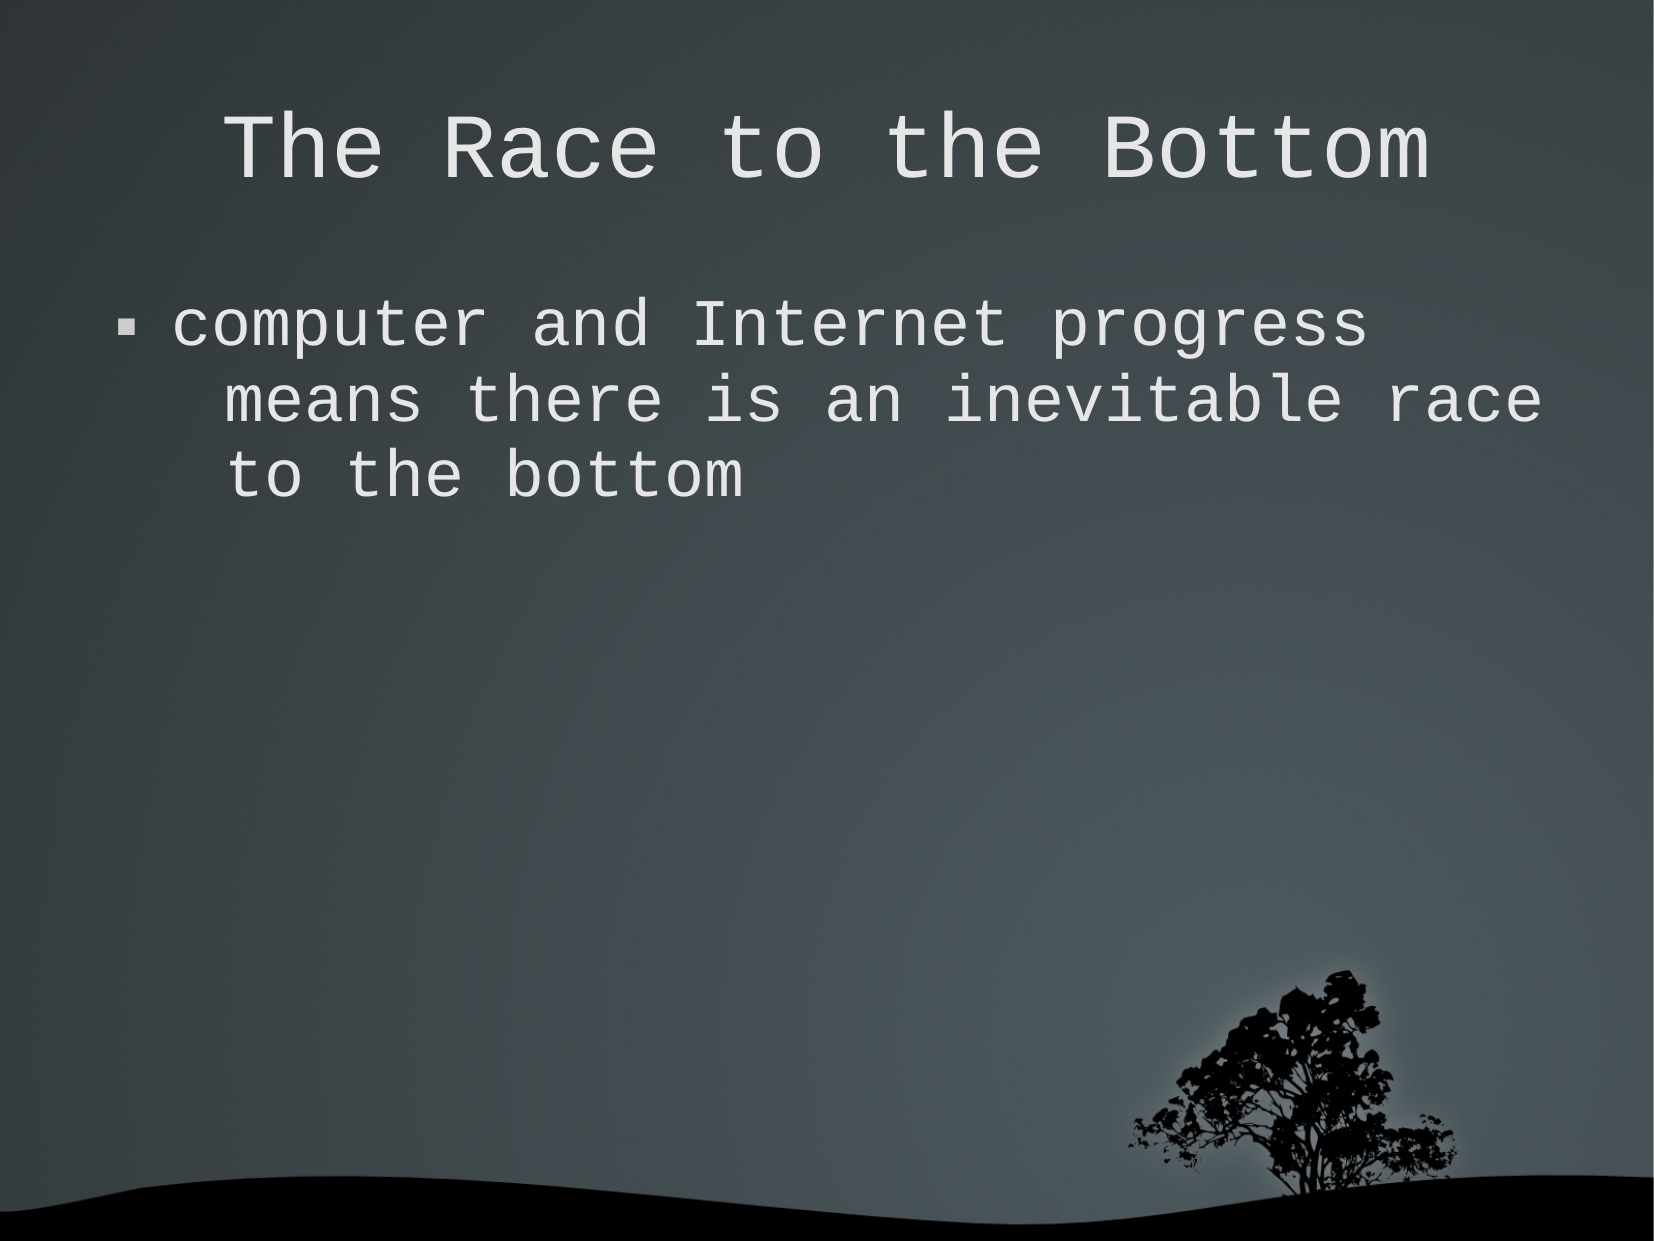

# The Race to the Bottom
computer and Internet progress means there is an inevitable race to the bottom